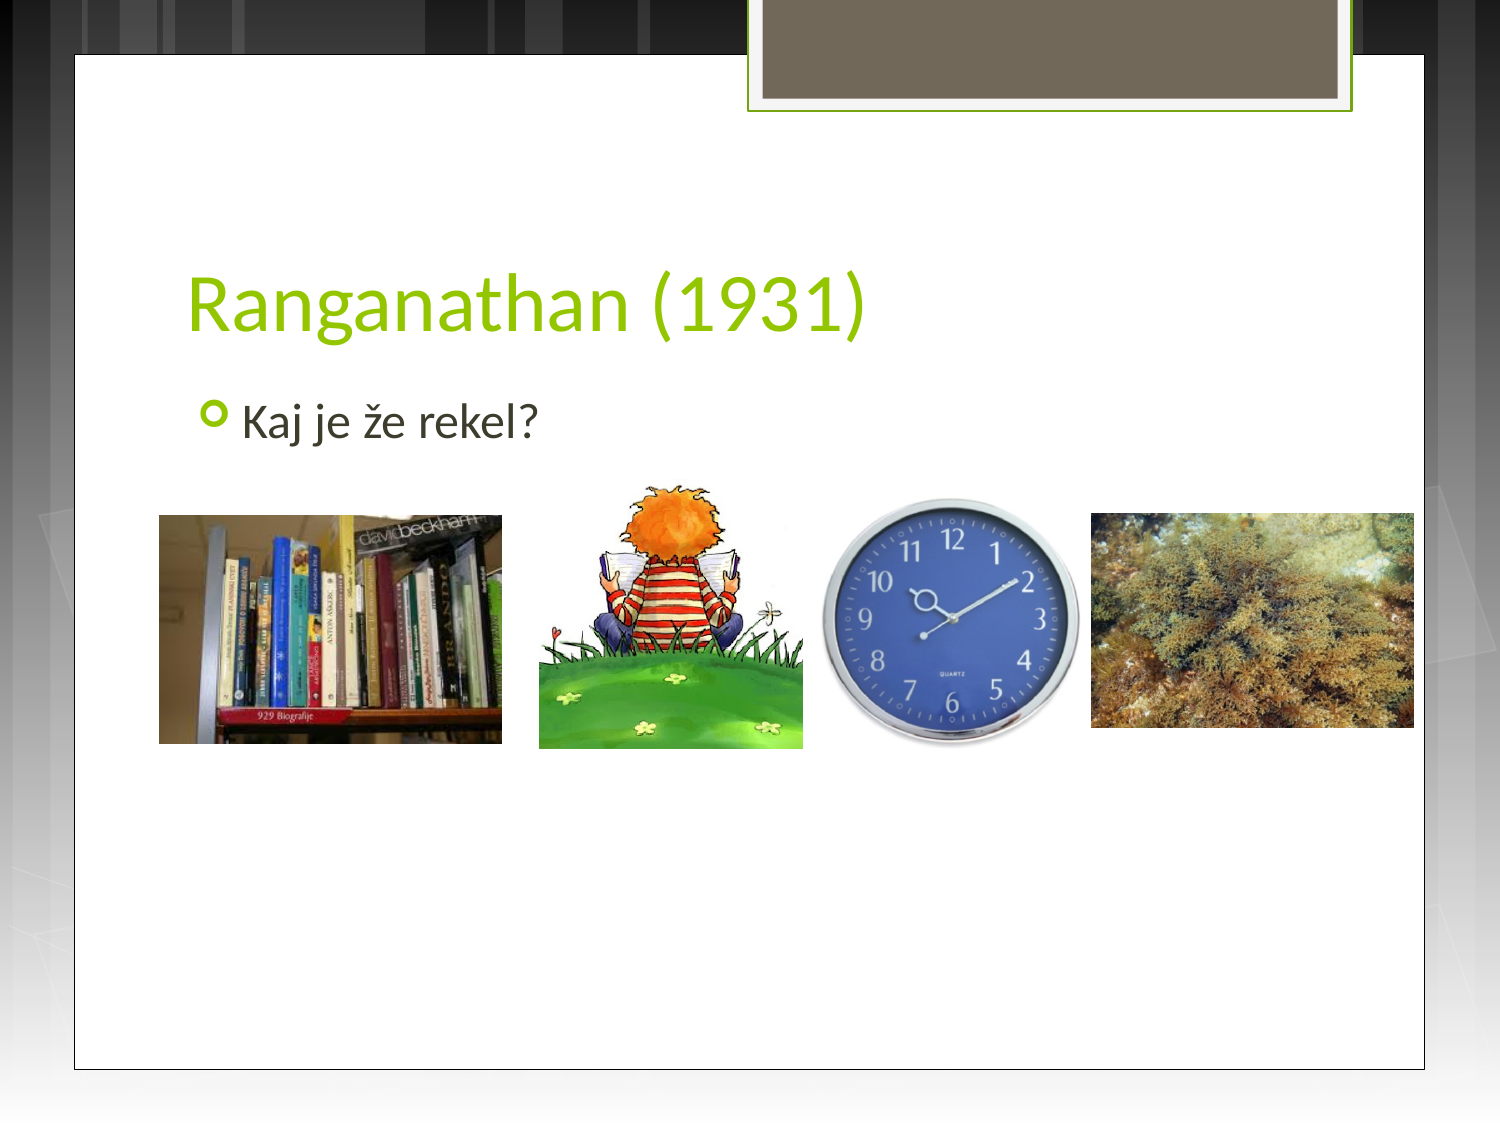

# Ranganathan (1931)
Kaj je že rekel?